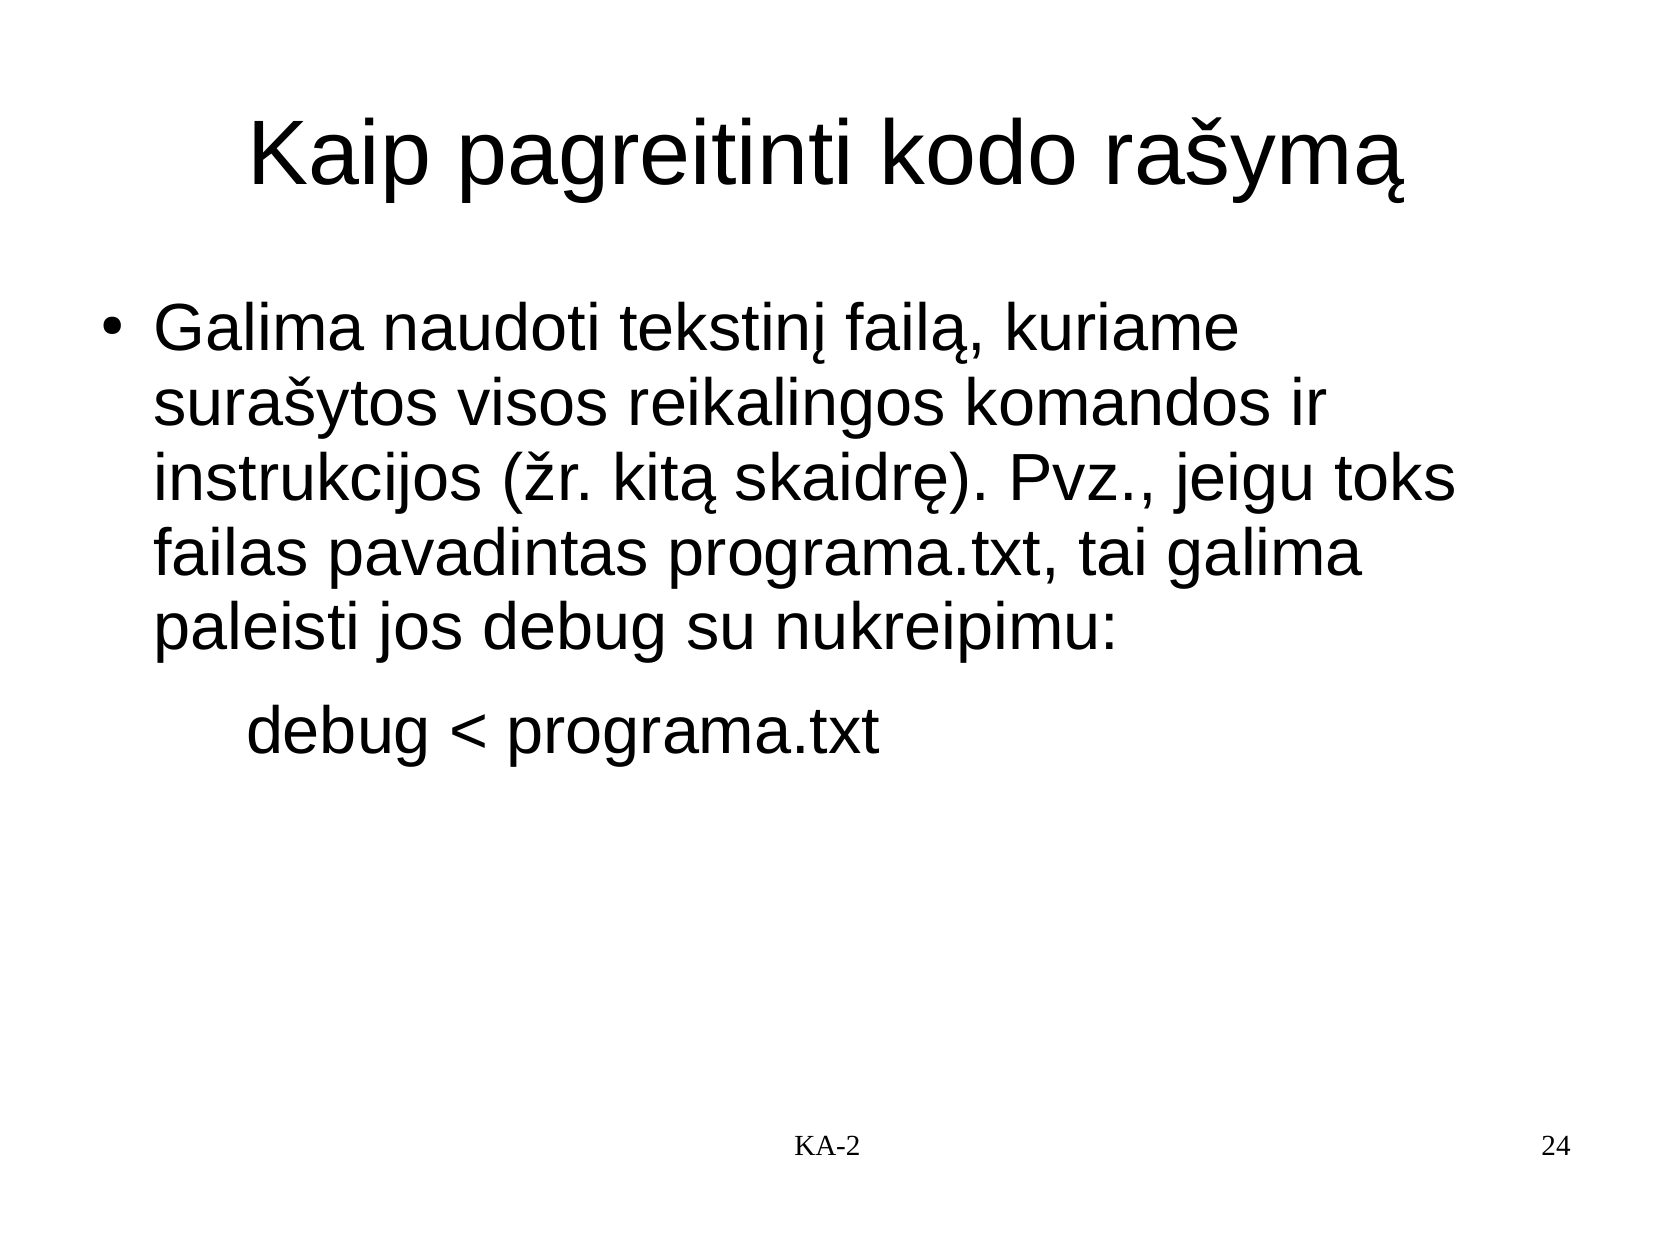

# Kaip pagreitinti kodo rašymą
Galima naudoti tekstinį failą, kuriame surašytos visos reikalingos komandos ir instrukcijos (žr. kitą skaidrę). Pvz., jeigu toks failas pavadintas programa.txt, tai galima paleisti jos debug su nukreipimu:
 debug < programa.txt
KA-2
24